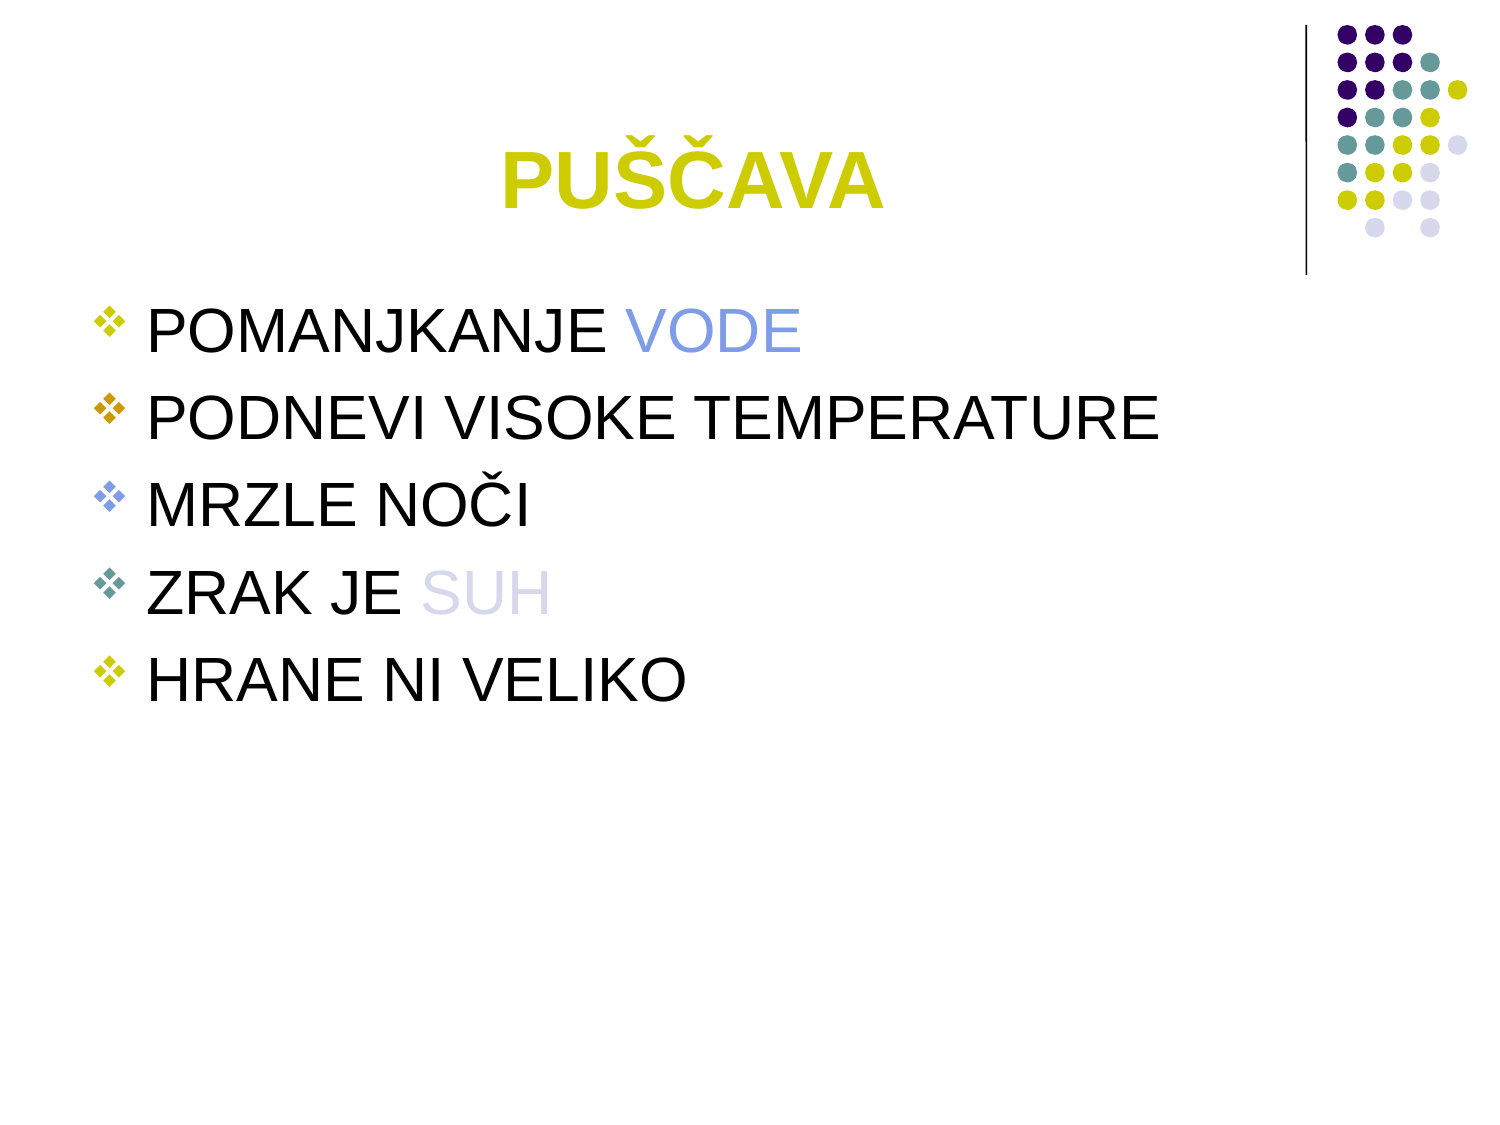

# PUŠČAVA
POMANJKANJE VODE
PODNEVI VISOKE TEMPERATURE
MRZLE NOČI
ZRAK JE SUH
HRANE NI VELIKO